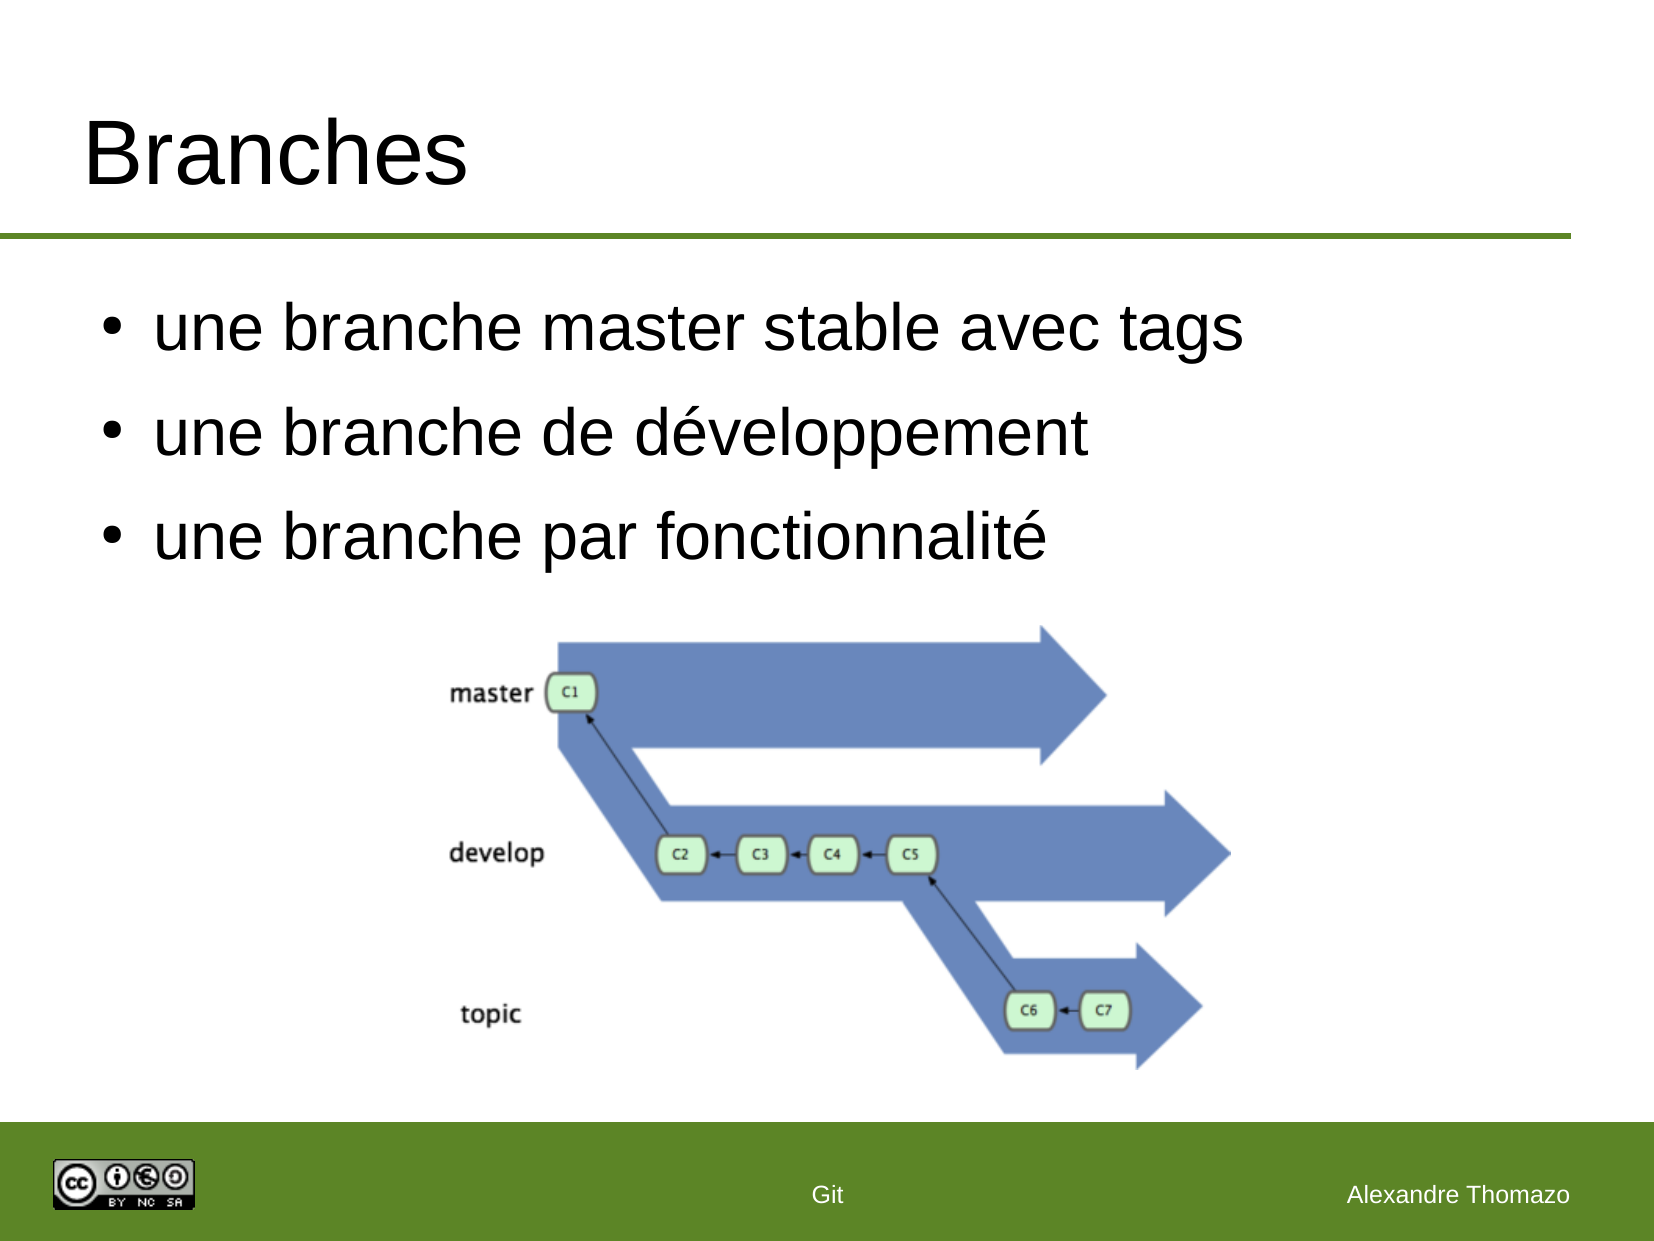

# Branches
une branche master stable avec tags
une branche de développement
une branche par fonctionnalité
Git
38